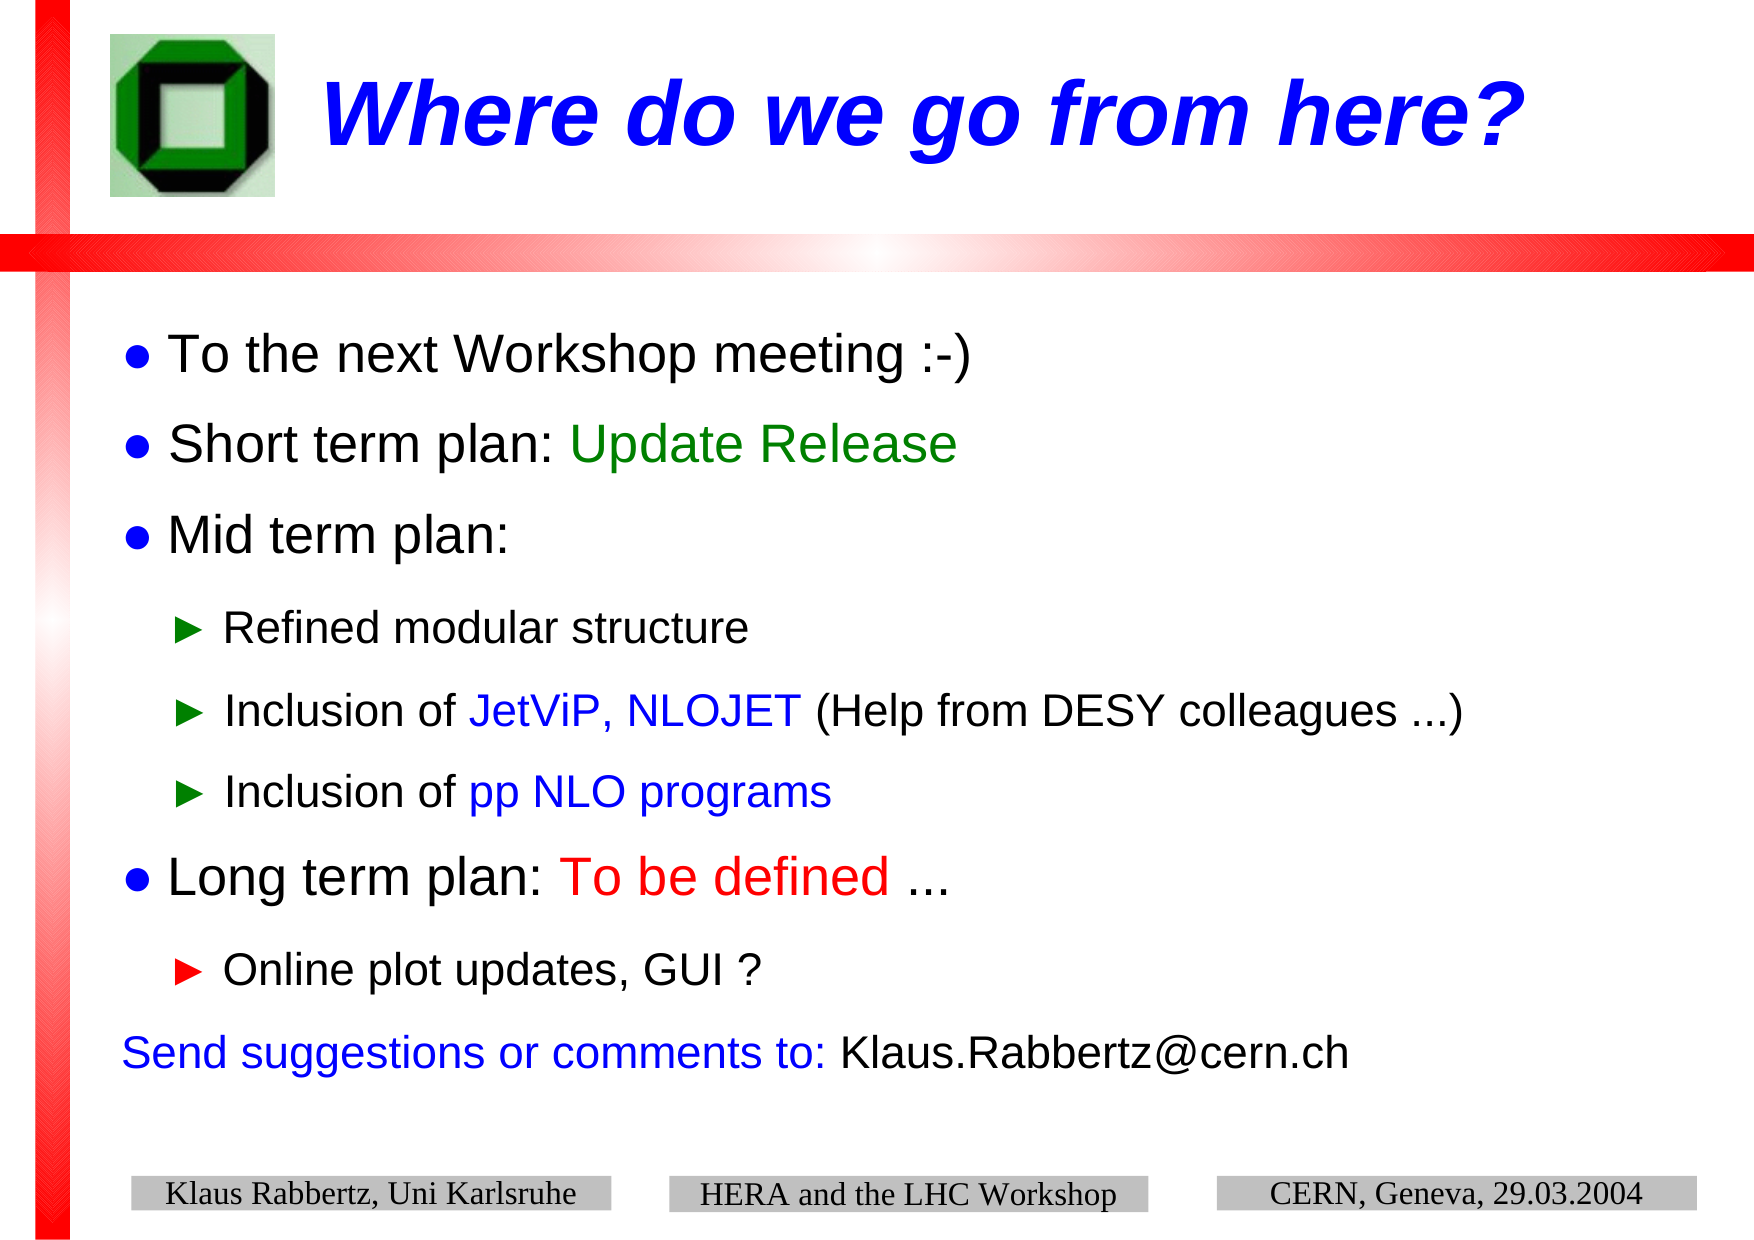

# Where do we go from here?
● To the next Workshop meeting :-)
● Short term plan: Update Release
● Mid term plan:
 ► Refined modular structure
 ► Inclusion of JetViP, NLOJET (Help from DESY colleagues ...)
 ► Inclusion of pp NLO programs
● Long term plan: To be defined ...
 ► Online plot updates, GUI ?
Send suggestions or comments to: Klaus.Rabbertz@cern.ch